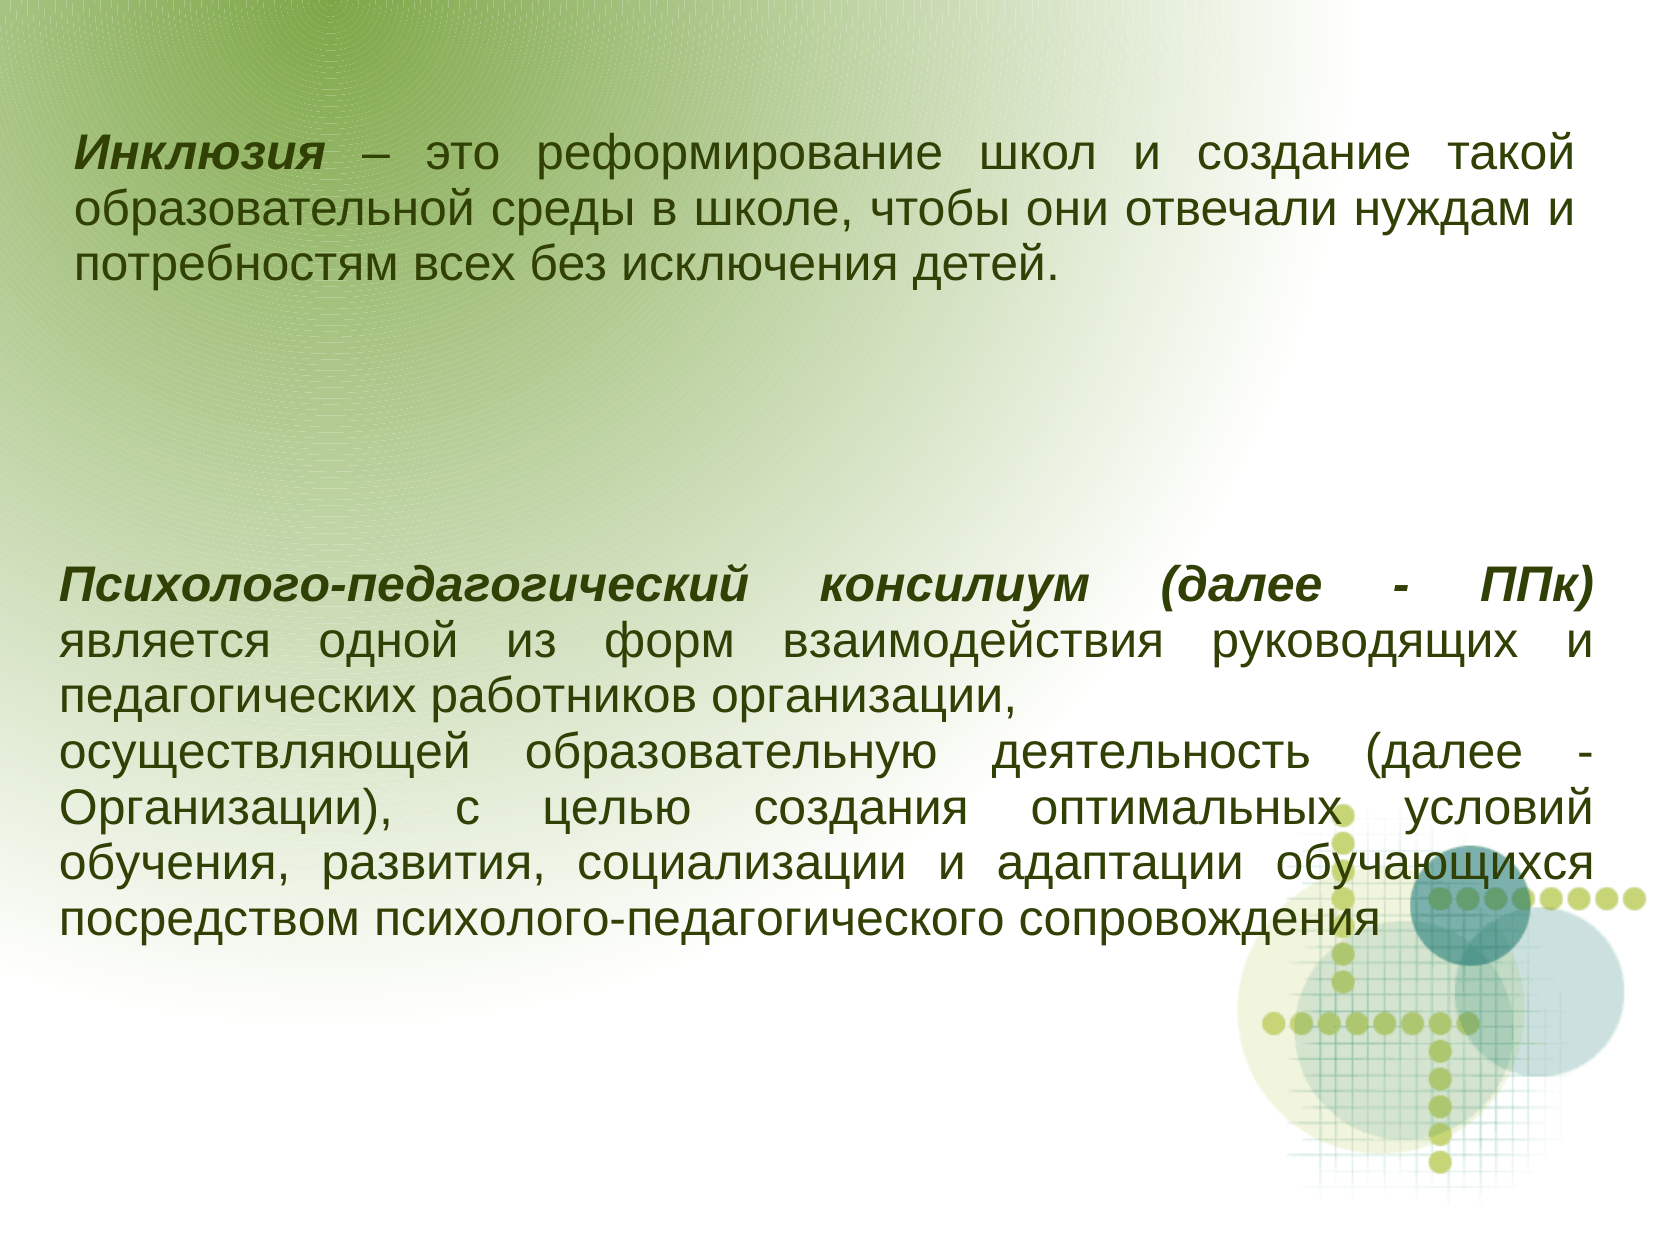

Инклюзия – это реформирование школ и создание такой образовательной среды в школе, чтобы они отвечали нуждам и потребностям всех без исключения детей.
# Психолого-педагогический консилиум (далее - ППк) является одной из форм взаимодействия руководящих и педагогических работников организации,
осуществляющей образовательную деятельность (далее - Организации), с целью создания оптимальных условий обучения, развития, социализации и адаптации обучающихся посредством психолого-педагогического сопровождения